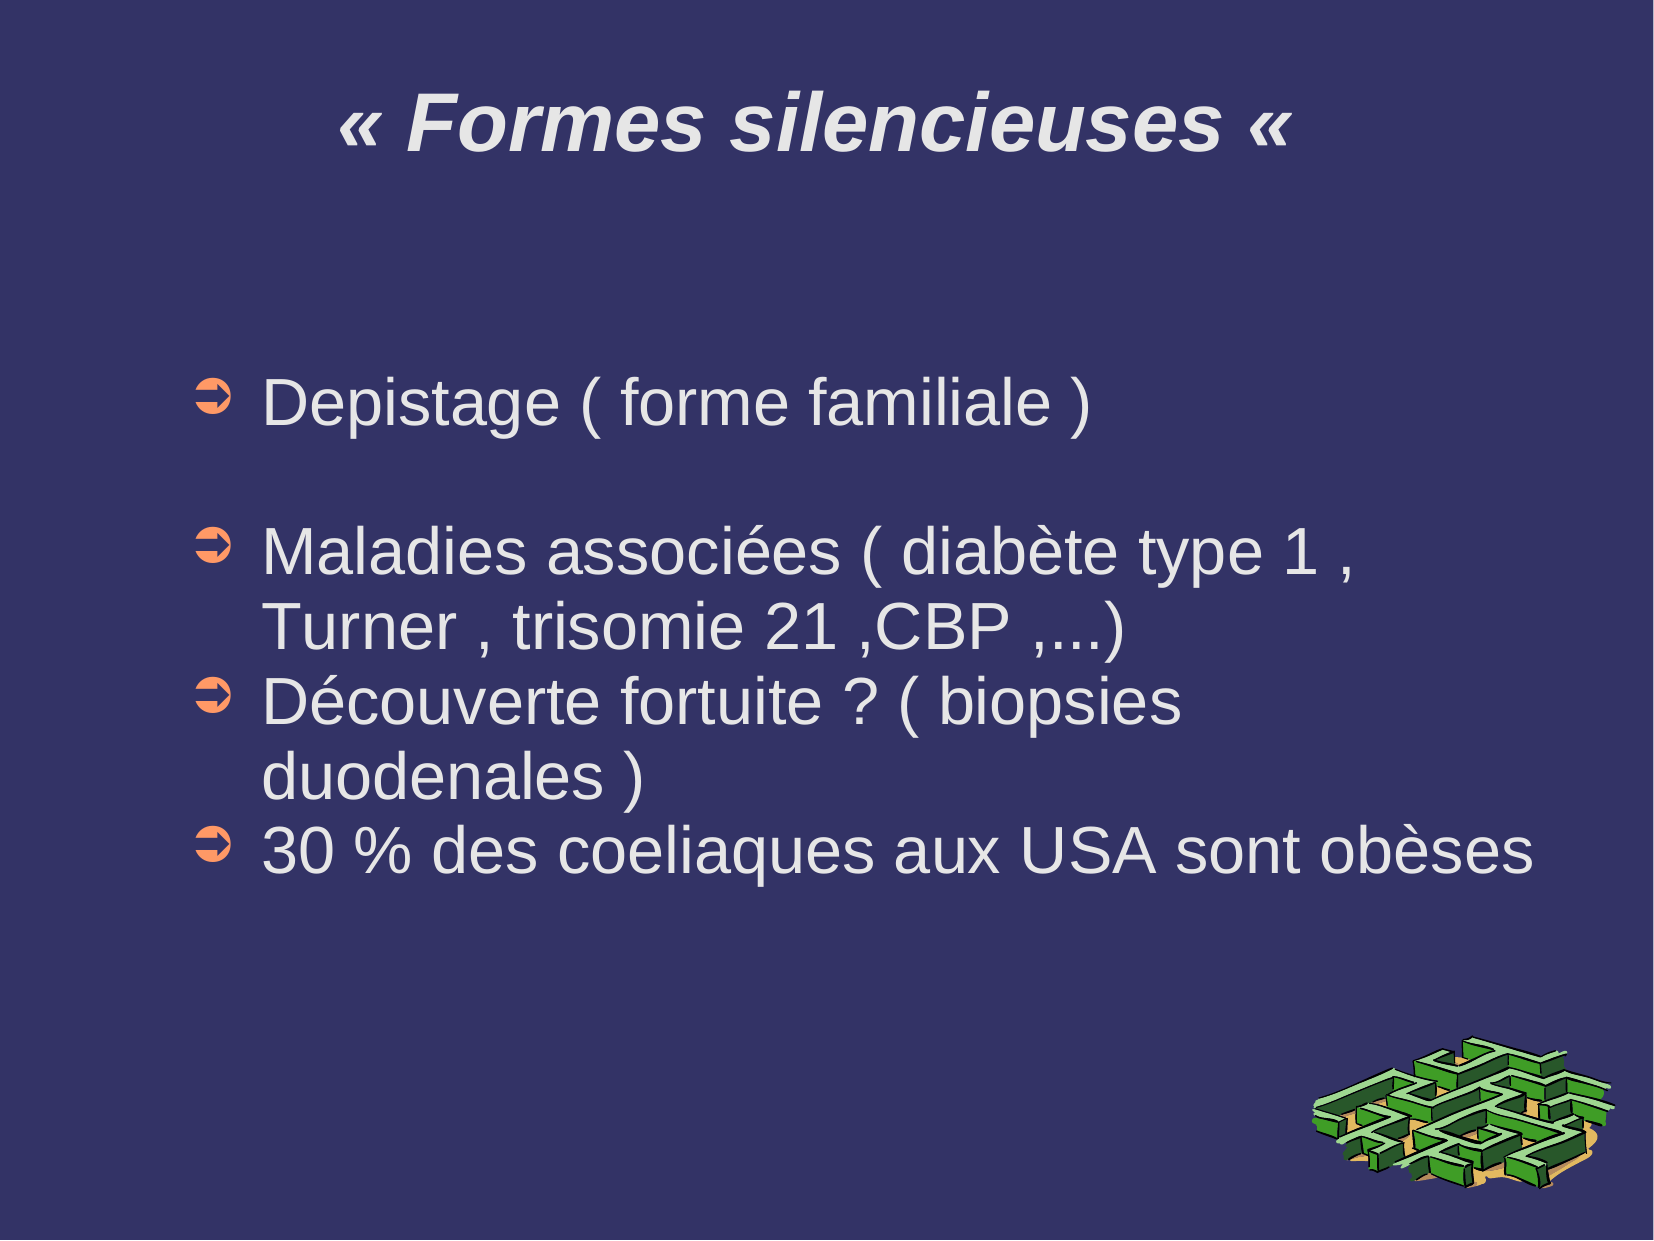

# « Formes silencieuses «
Depistage ( forme familiale )
Maladies associées ( diabète type 1 , Turner , trisomie 21 ,CBP ,...)
Découverte fortuite ? ( biopsies duodenales )
30 % des coeliaques aux USA sont obèses